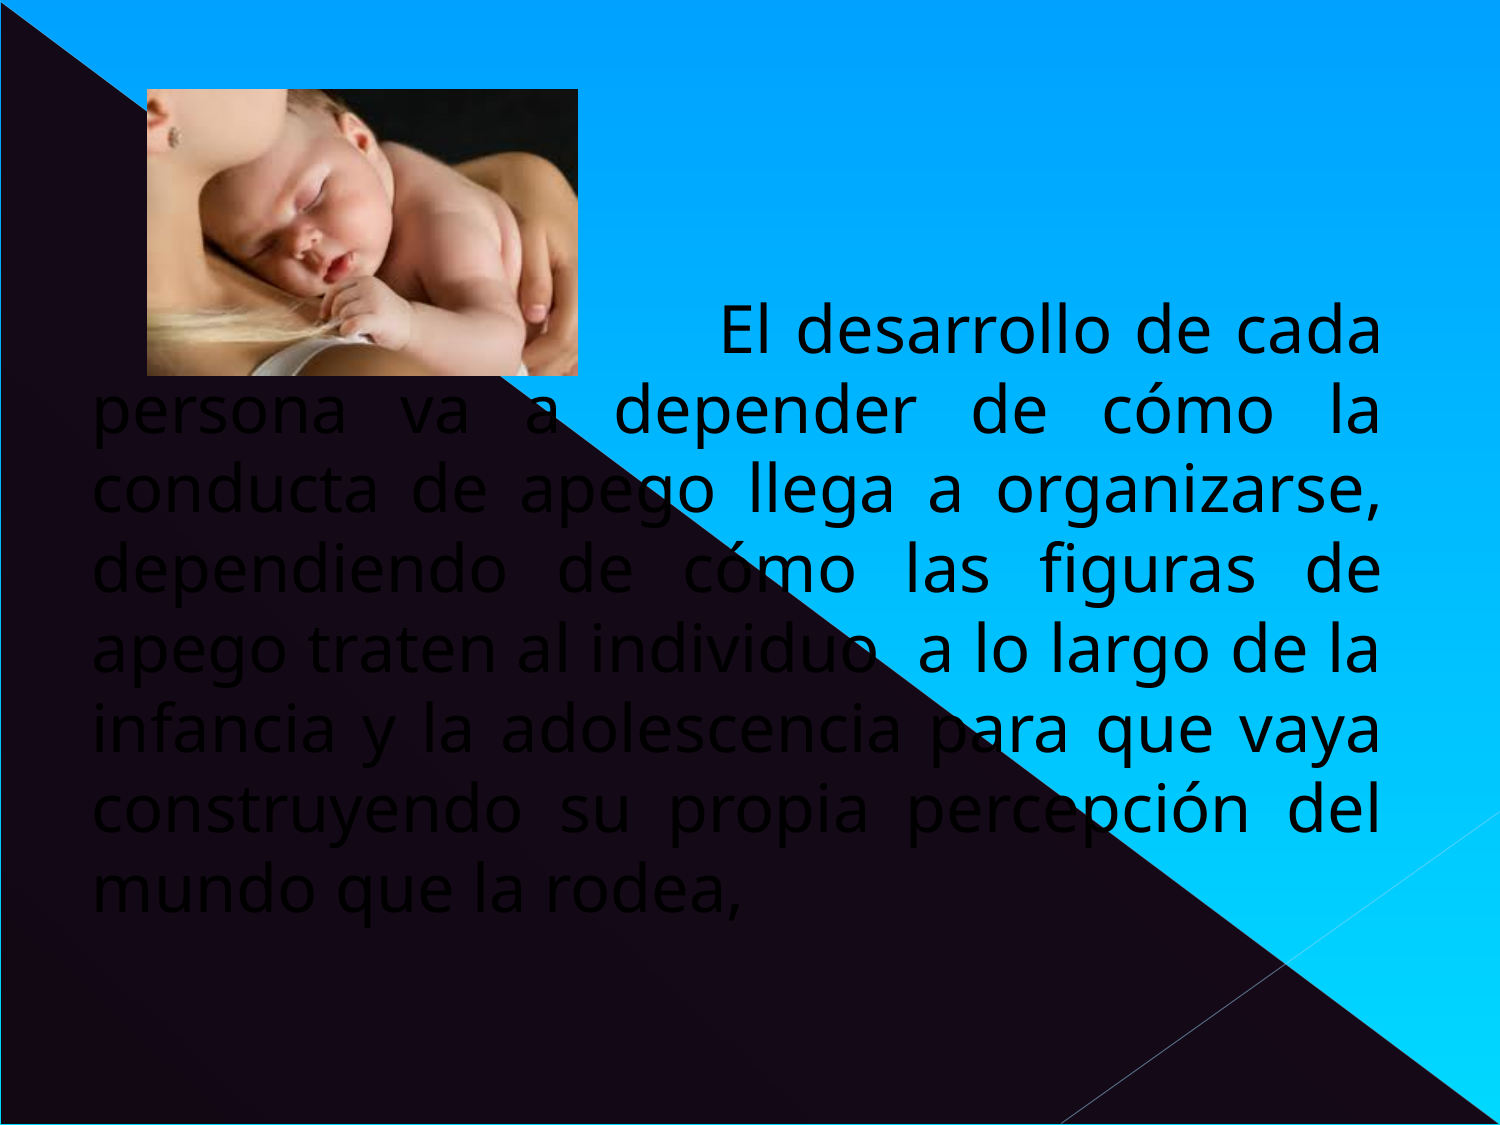

El desarrollo de cada persona va a depender de cómo la conducta de apego llega a organizarse, dependiendo de cómo las figuras de apego traten al individuo a lo largo de la infancia y la adolescencia para que vaya construyendo su propia percepción del mundo que la rodea,